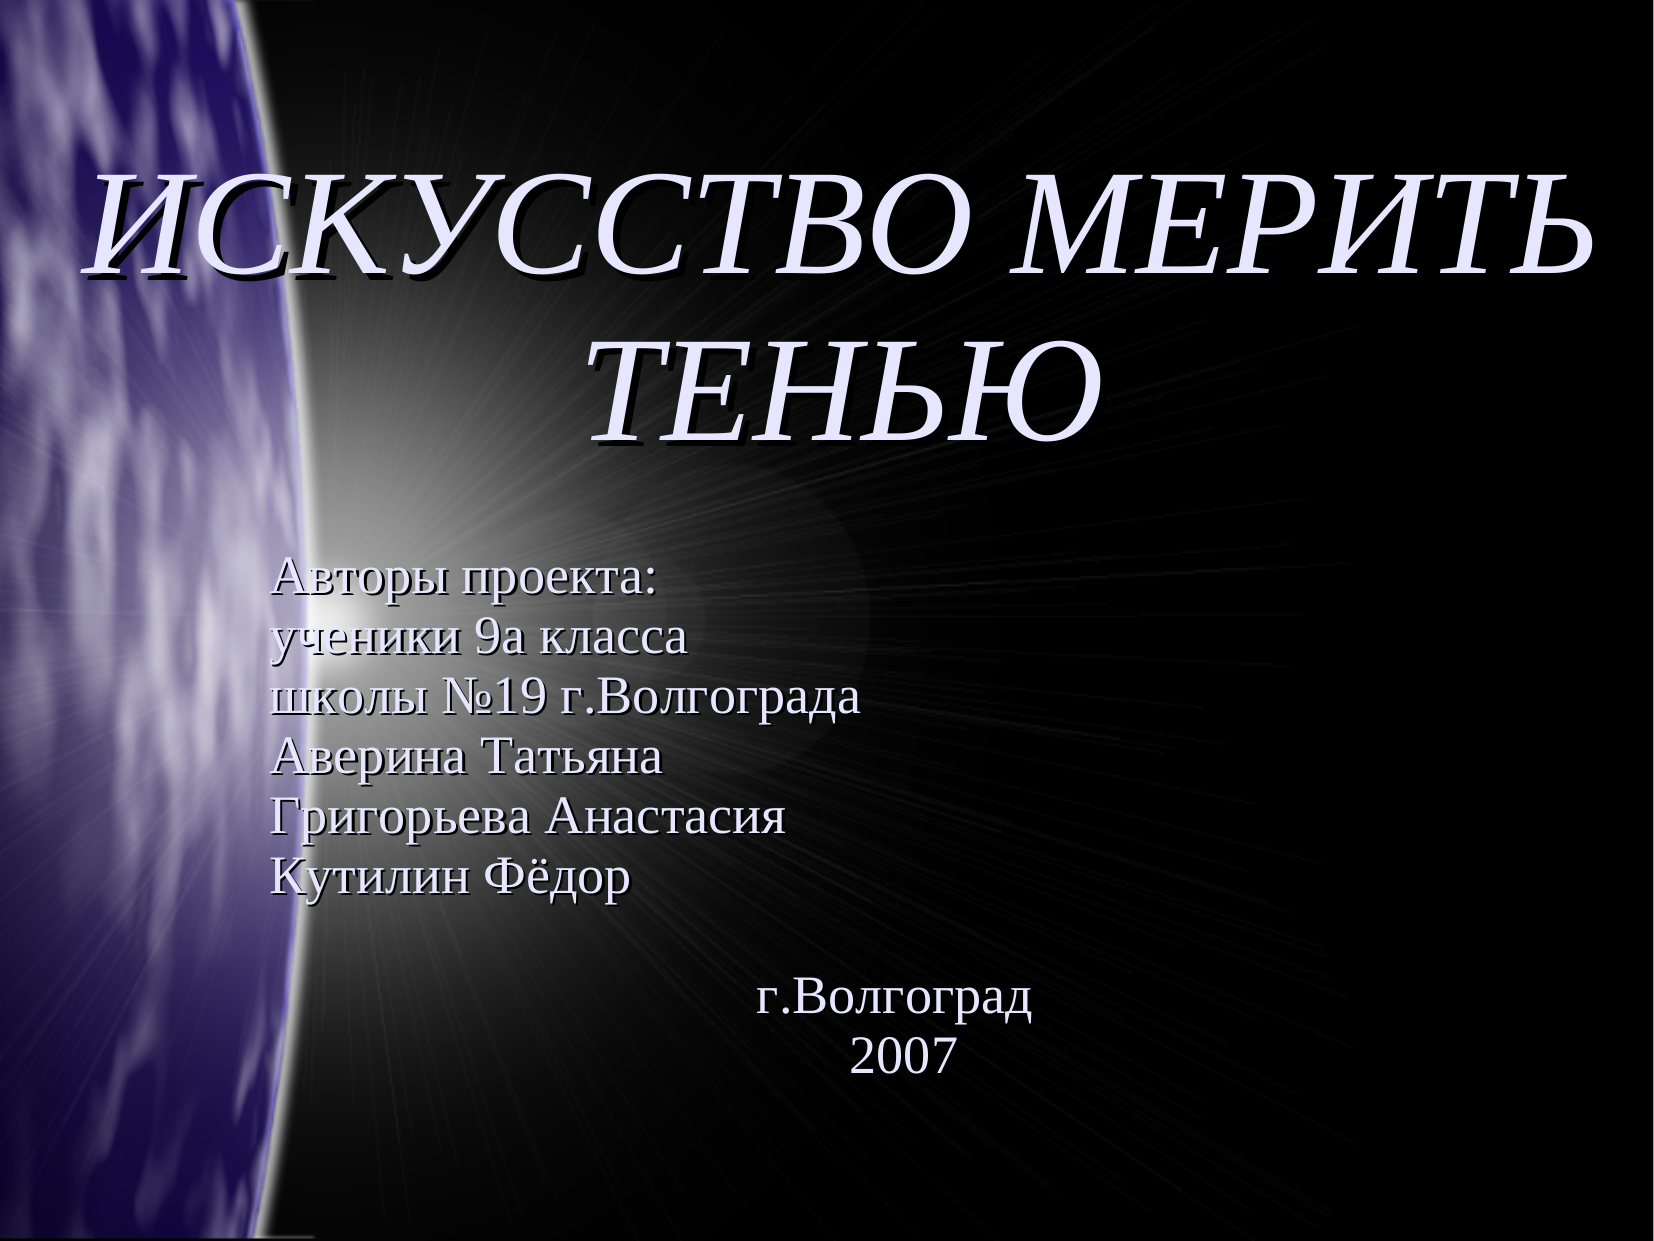

# ИСКУССТВО МЕРИТЬ ТЕНЬЮ
Авторы проекта:
ученики 9а класса
школы №19 г.Волгограда
Аверина Татьяна
Григорьева Анастасия
Кутилин Фёдор
г.Волгоград
 2007